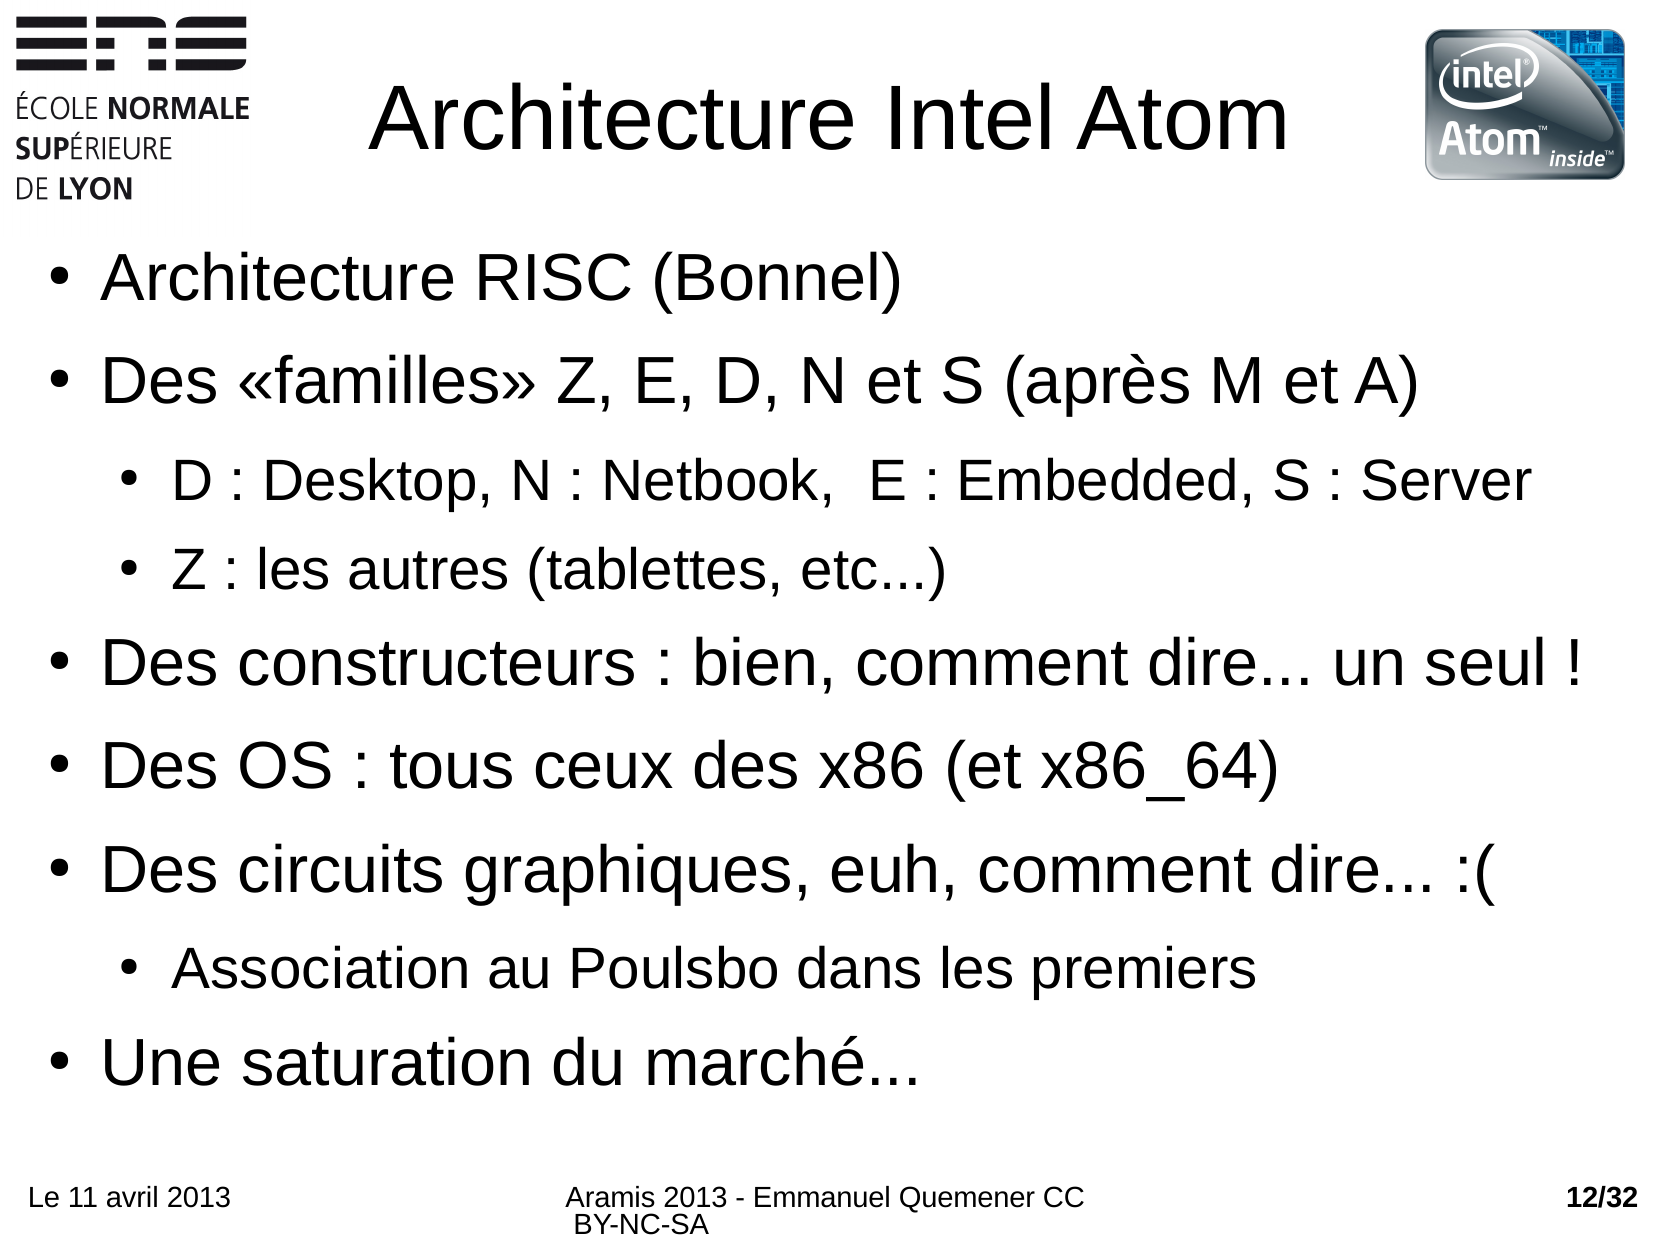

# Architecture Intel Atom
Architecture RISC (Bonnel)
Des «familles» Z, E, D, N et S (après M et A)
D : Desktop, N : Netbook, E : Embedded, S : Server
Z : les autres (tablettes, etc...)
Des constructeurs : bien, comment dire... un seul !
Des OS : tous ceux des x86 (et x86_64)
Des circuits graphiques, euh, comment dire... :(
Association au Poulsbo dans les premiers
Une saturation du marché...
Le 11 avril 2013
Aramis 2013 - Emmanuel Quemener CC BY-NC-SA
12